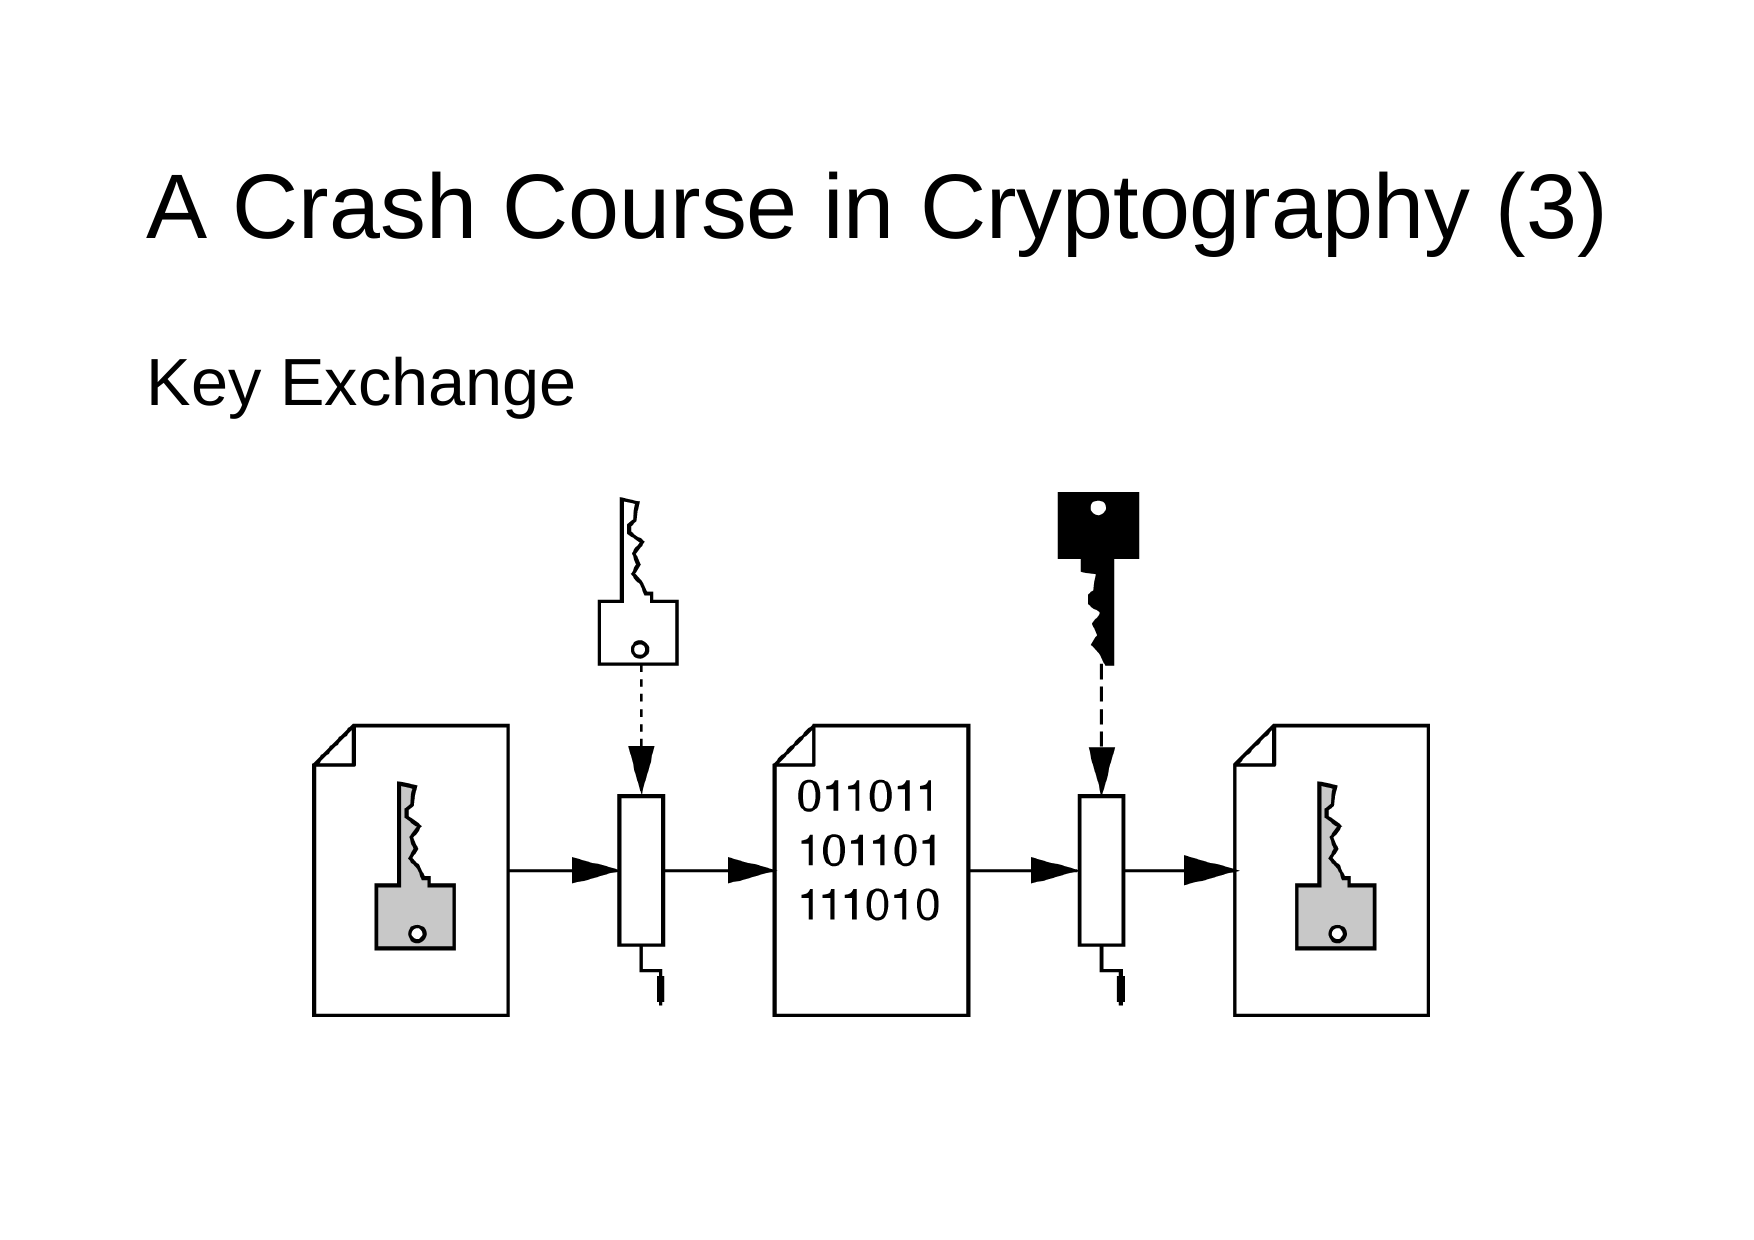

# A Crash Course in Cryptography (3)
Key Exchange